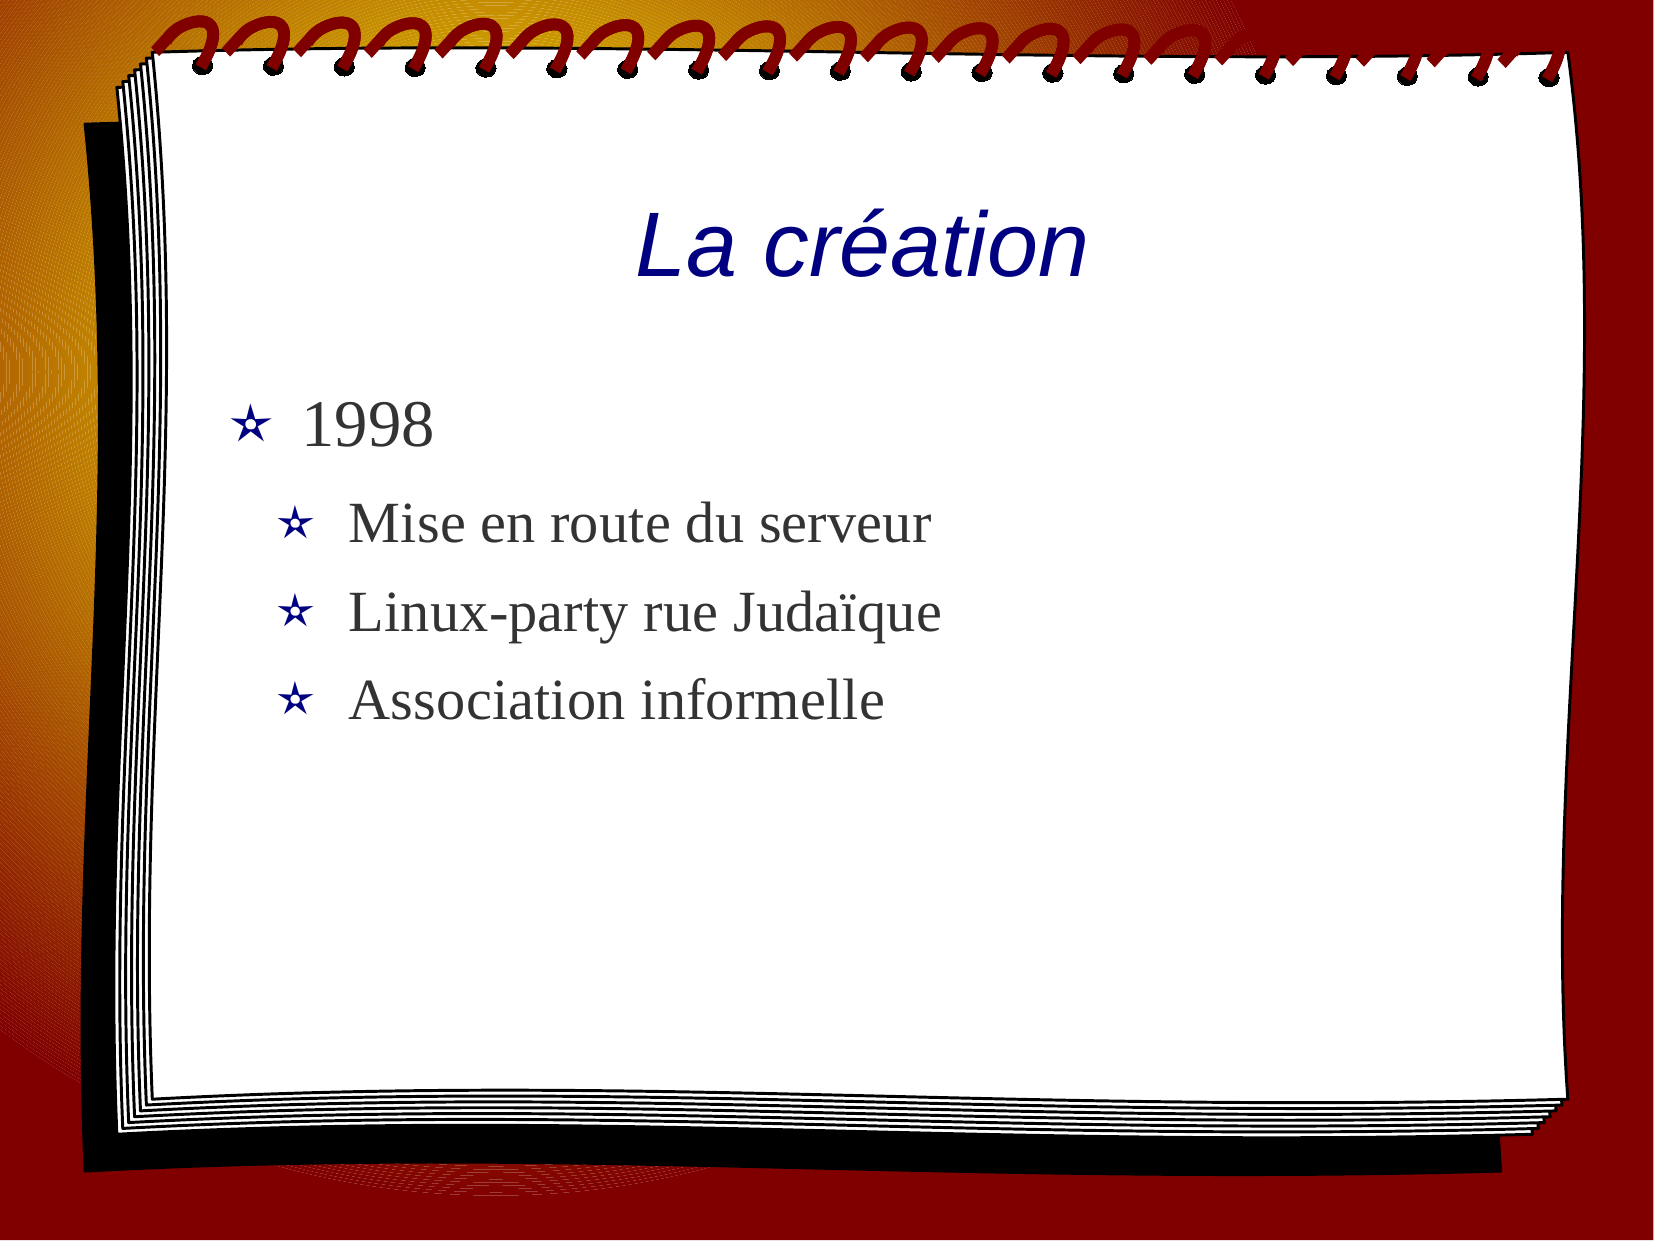

# La création
1998
Mise en route du serveur
Linux-party rue Judaïque
Association informelle